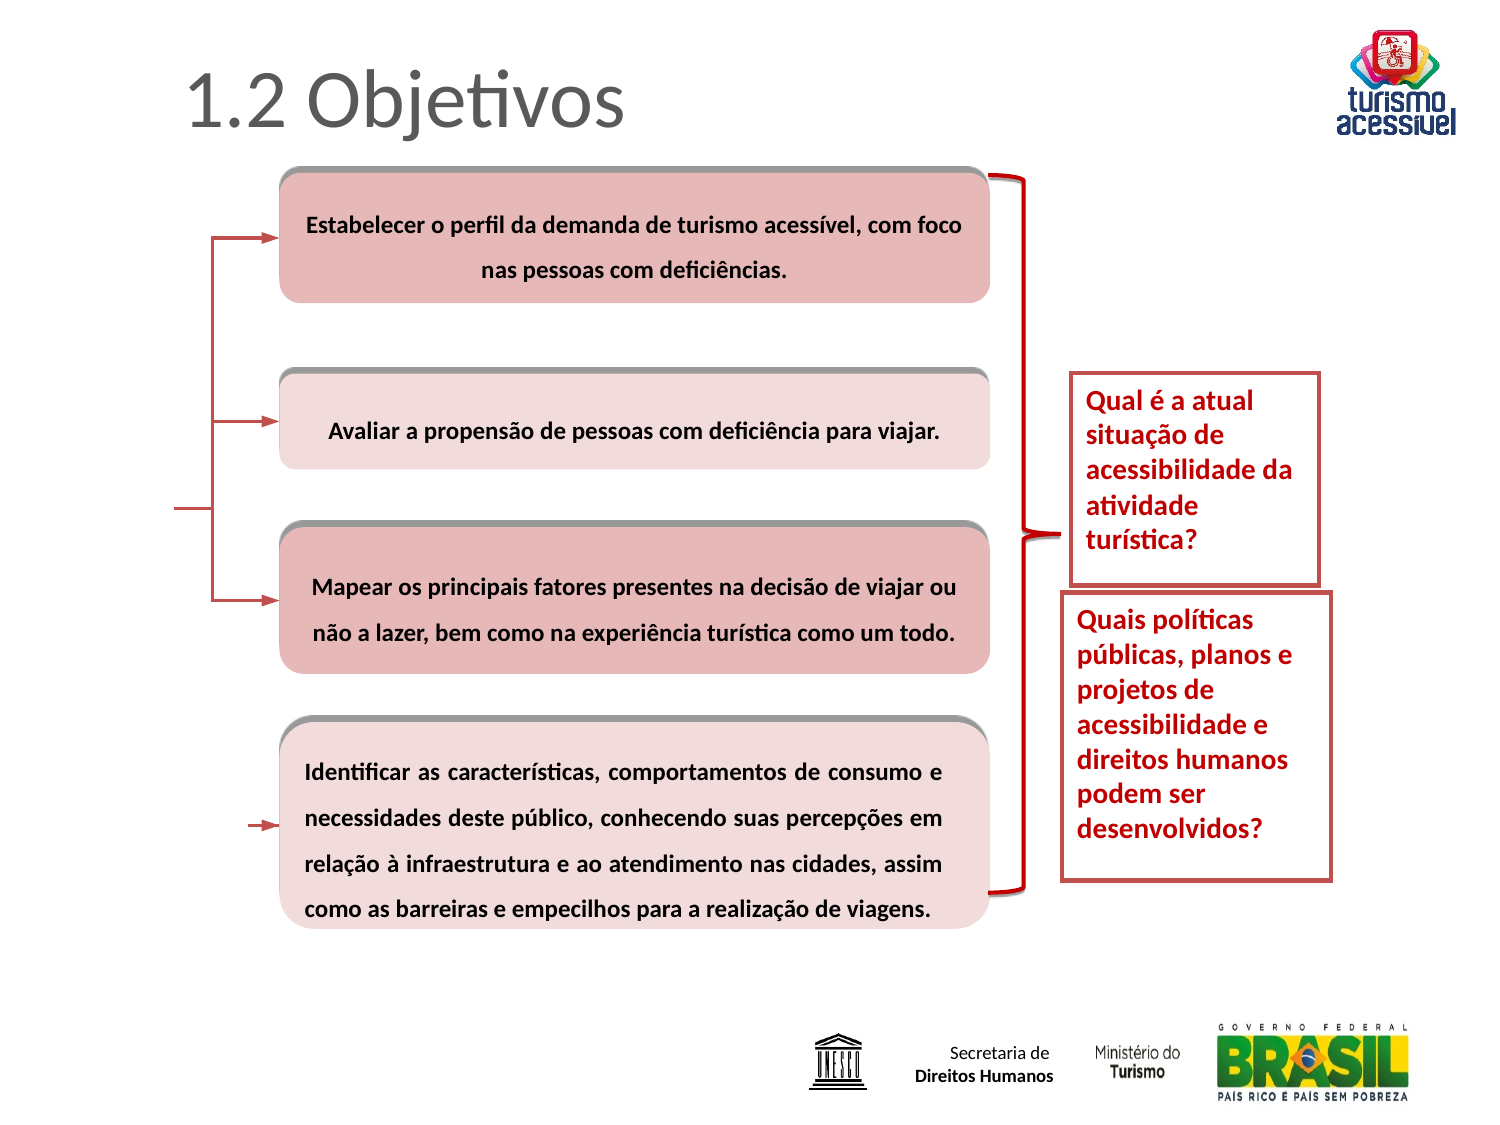

# 1.2 Objetivos
Estabelecer o perfil da demanda de turismo acessível, com foco nas pessoas com deficiências.
Qual é a atual situação de acessibilidade da atividade turística?
Avaliar a propensão de pessoas com deficiência para viajar.
Mapear os principais fatores presentes na decisão de viajar ou não a lazer, bem como na experiência turística como um todo.
Quais políticas públicas, planos e projetos de acessibilidade e direitos humanos podem ser desenvolvidos?
Identificar as características, comportamentos de consumo e necessidades deste público, conhecendo suas percepções em relação à infraestrutura e ao atendimento nas cidades, assim como as barreiras e empecilhos para a realização de viagens.